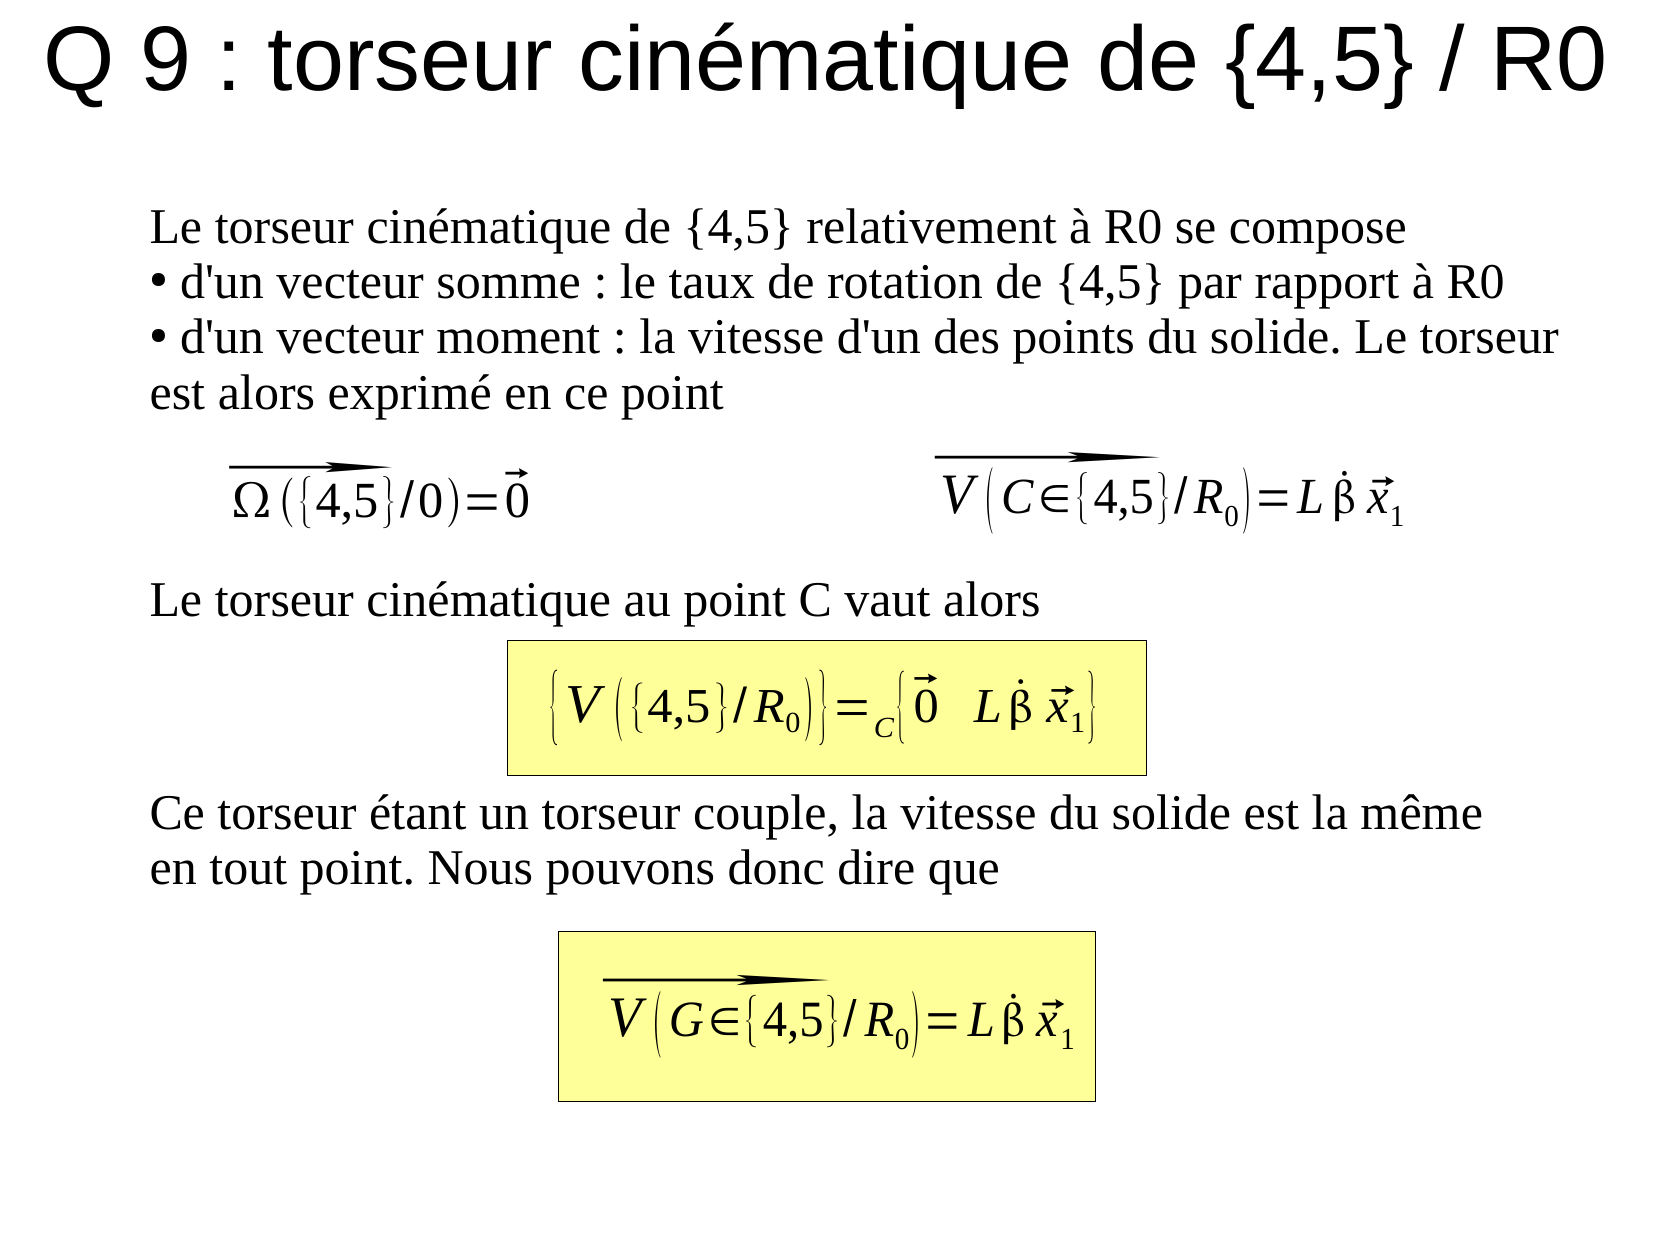

# Q 9 : torseur cinématique de {4,5} / R0
Le torseur cinématique de {4,5} relativement à R0 se compose
 d'un vecteur somme : le taux de rotation de {4,5} par rapport à R0
 d'un vecteur moment : la vitesse d'un des points du solide. Le torseur
est alors exprimé en ce point
Le torseur cinématique au point C vaut alors
Ce torseur étant un torseur couple, la vitesse du solide est la même
en tout point. Nous pouvons donc dire que